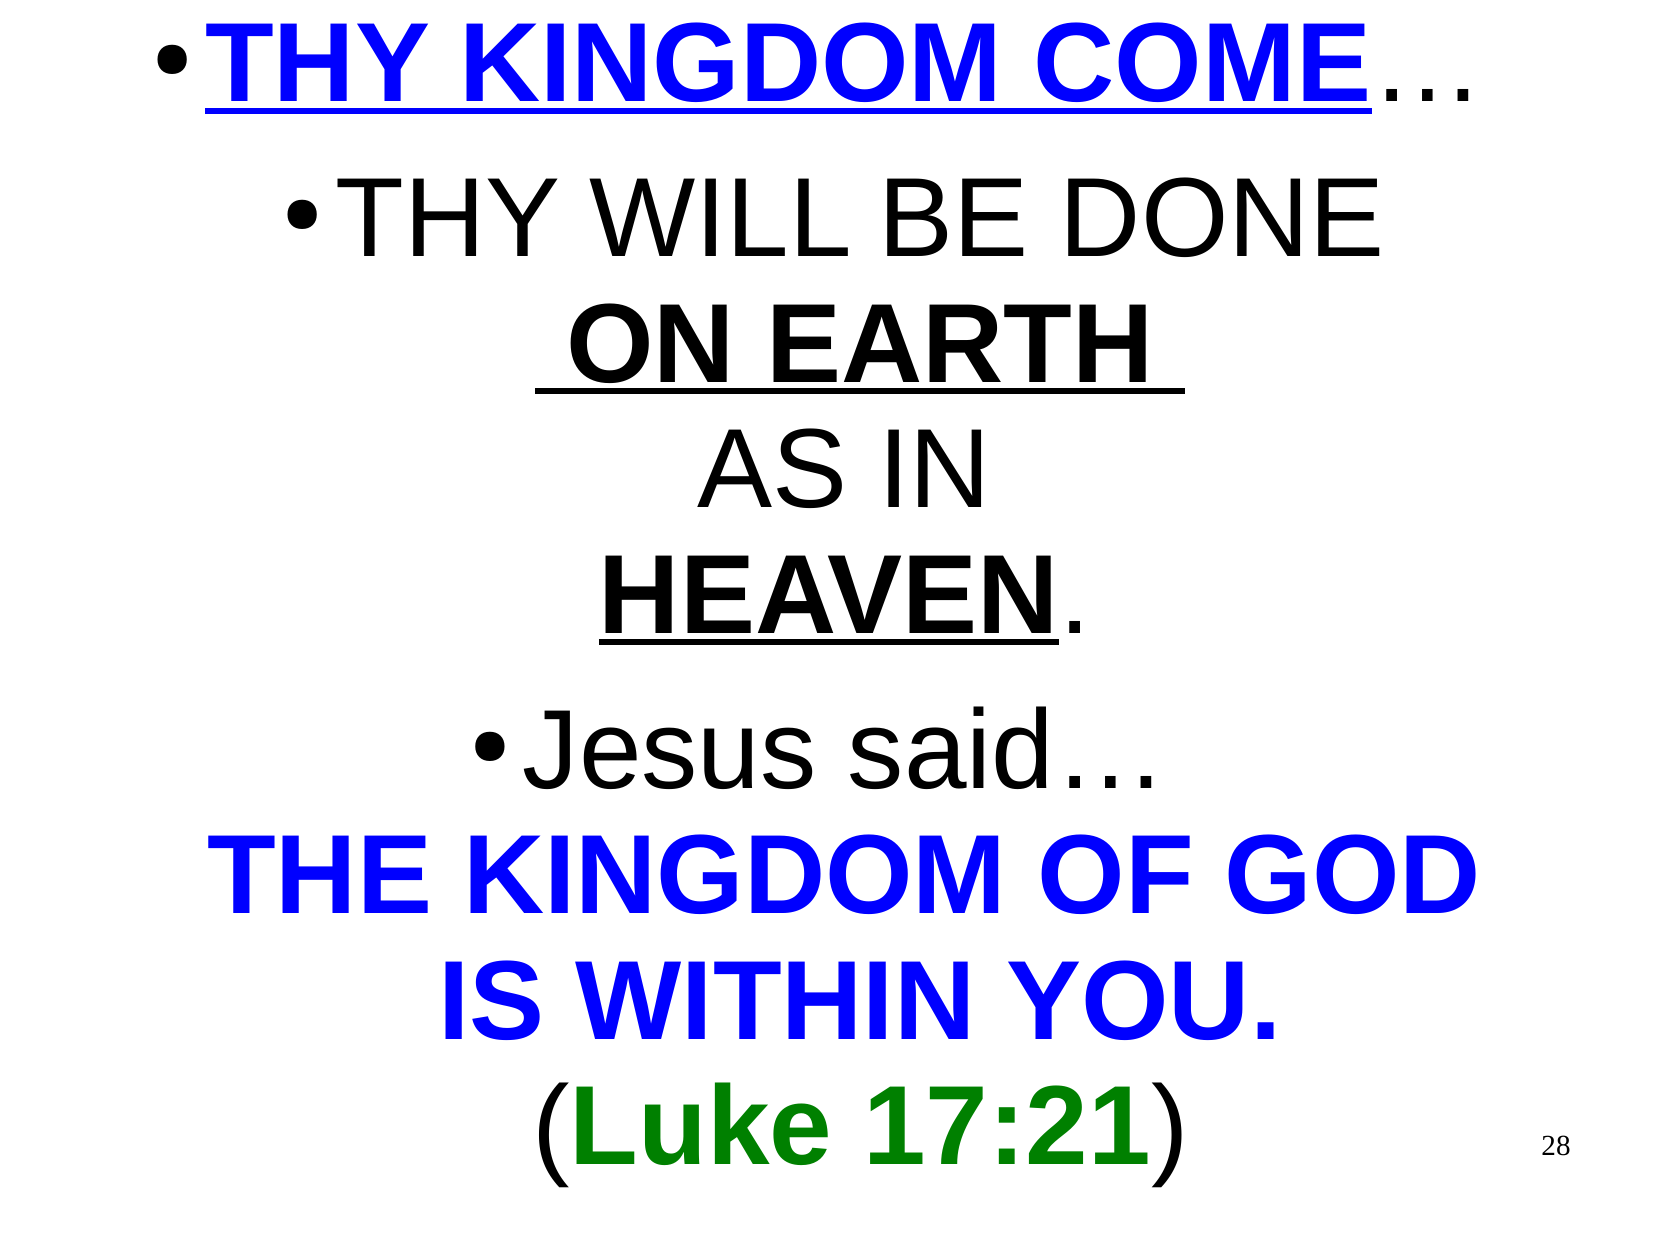

# THY KINGDOM COME…
THY WILL BE DONE
 ON EARTH
AS IN
HEAVEN.
Jesus said… 
THE KINGDOM OF GOD
IS WITHIN YOU.
(Luke 17:21)
28